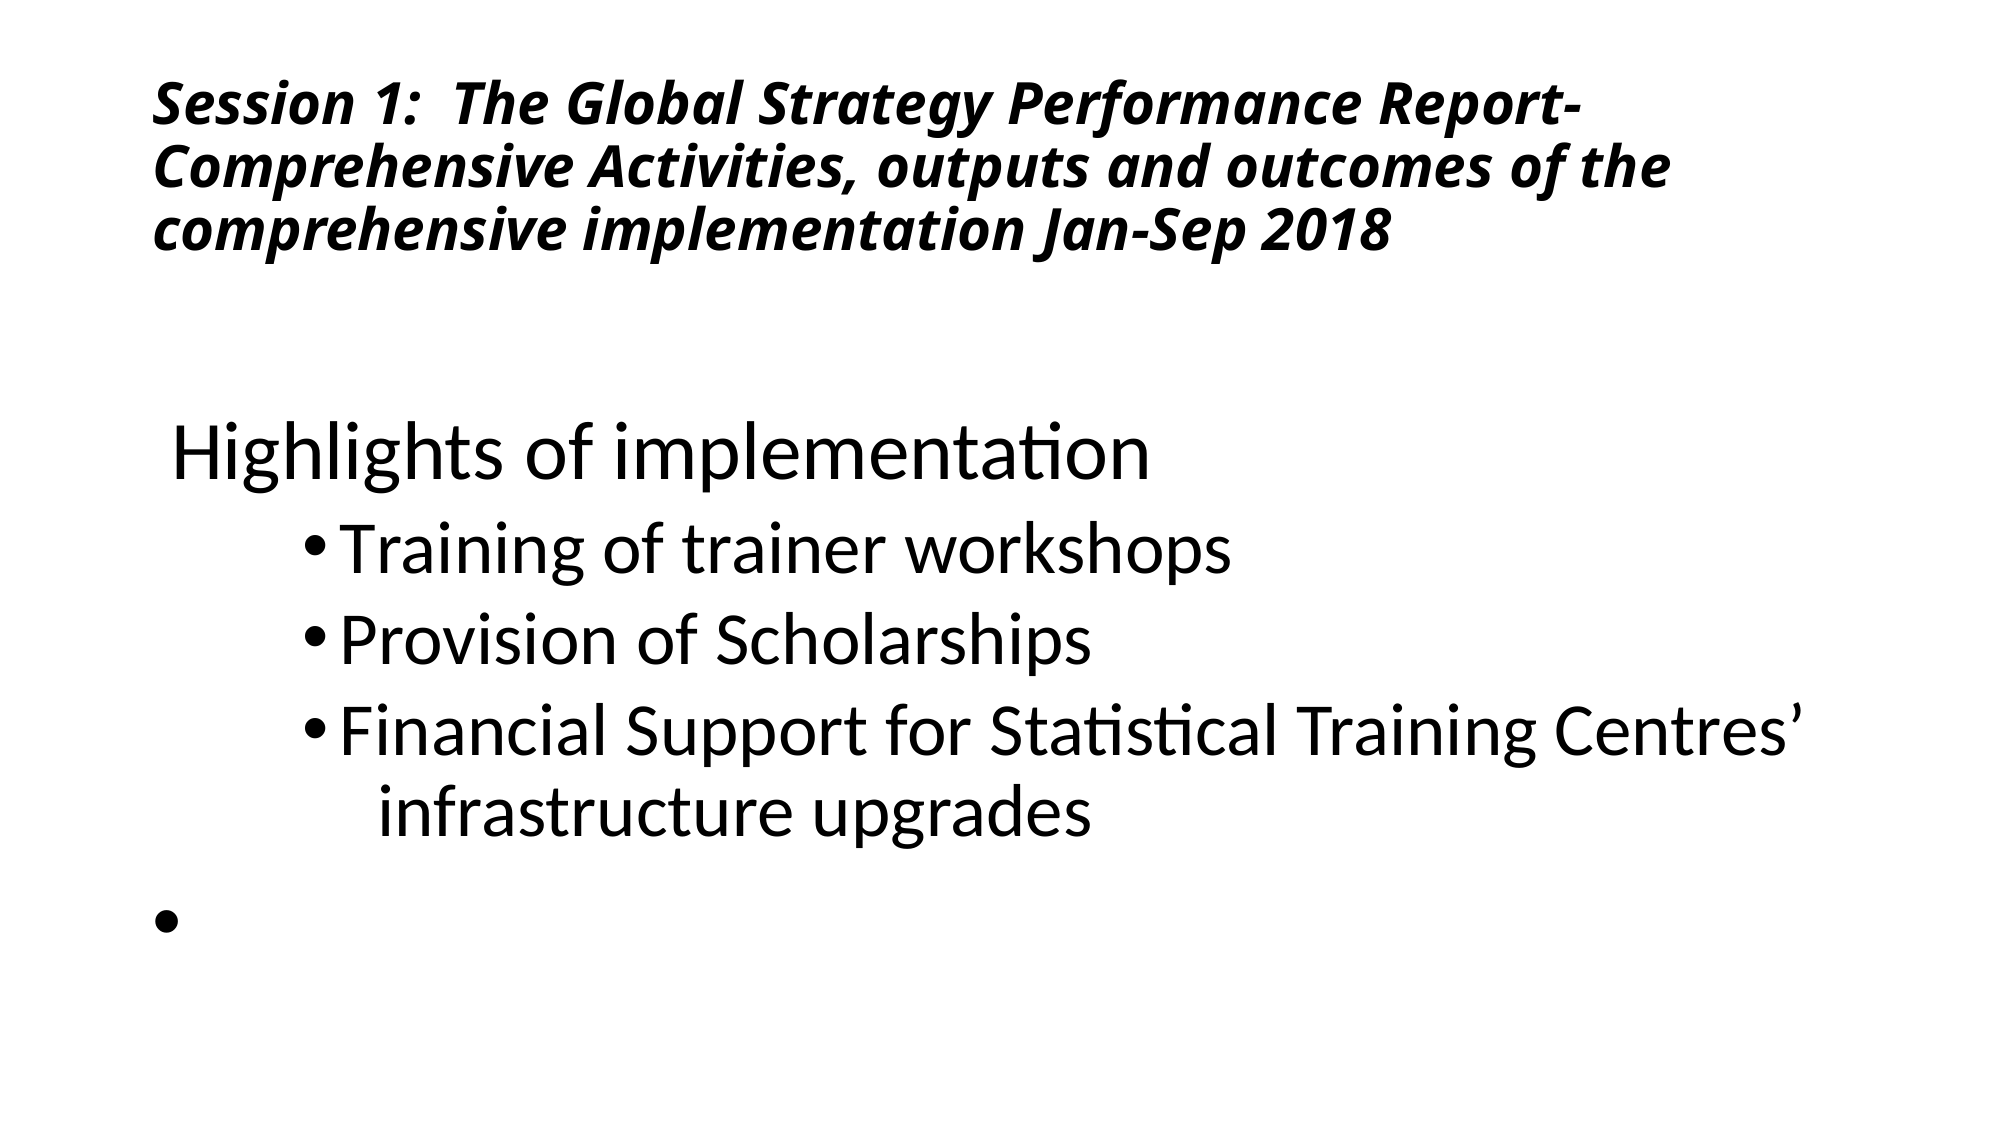

# Session 1: The Global Strategy Performance Report- Comprehensive Activities, outputs and outcomes of the comprehensive implementation Jan-Sep 2018
 Highlights of implementation
Training of trainer workshops
Provision of Scholarships
Financial Support for Statistical Training Centres’ infrastructure upgrades